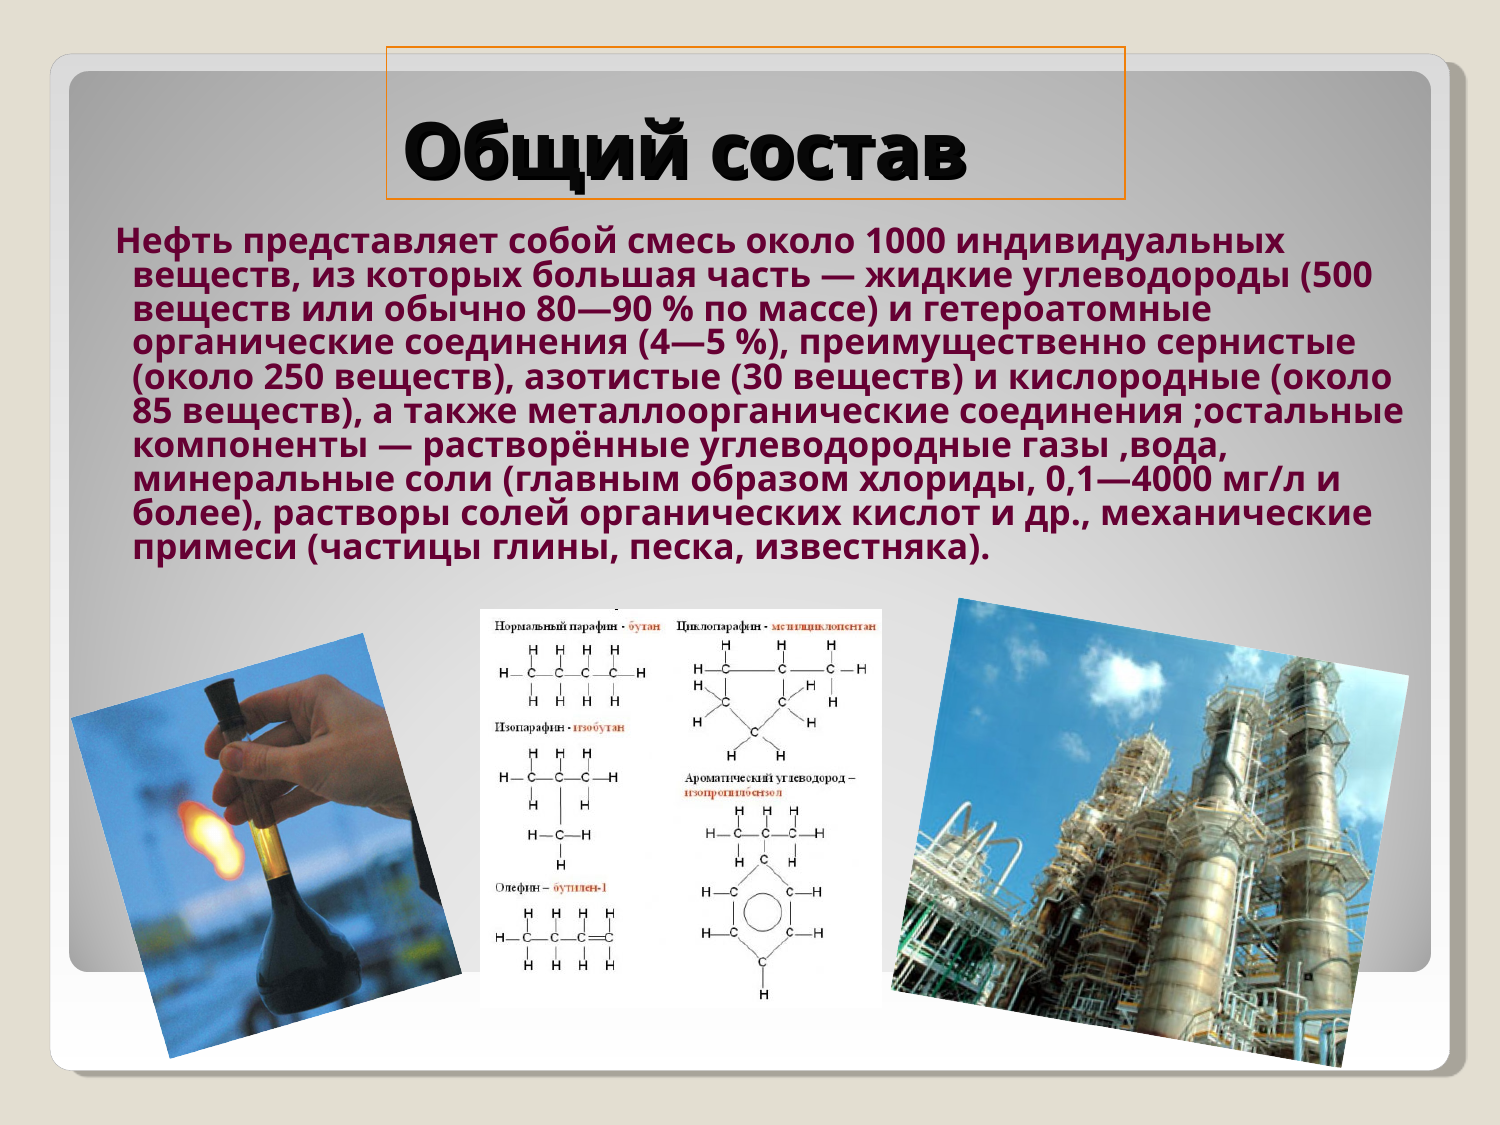

# Общий состав
 Нефть представляет собой смесь около 1000 индивидуальных веществ, из которых большая часть — жидкие углеводороды (500 веществ или обычно 80—90 % по массе) и гетероатомные органические соединения (4—5 %), преимущественно сернистые (около 250 веществ), азотистые (30 веществ) и кислородные (около 85 веществ), а также металлоорганические соединения ;остальные компоненты — растворённые углеводородные газы ,вода, минеральные соли (главным образом хлориды, 0,1—4000 мг/л и более), растворы солей органических кислот и др., механические примеси (частицы глины, песка, известняка).